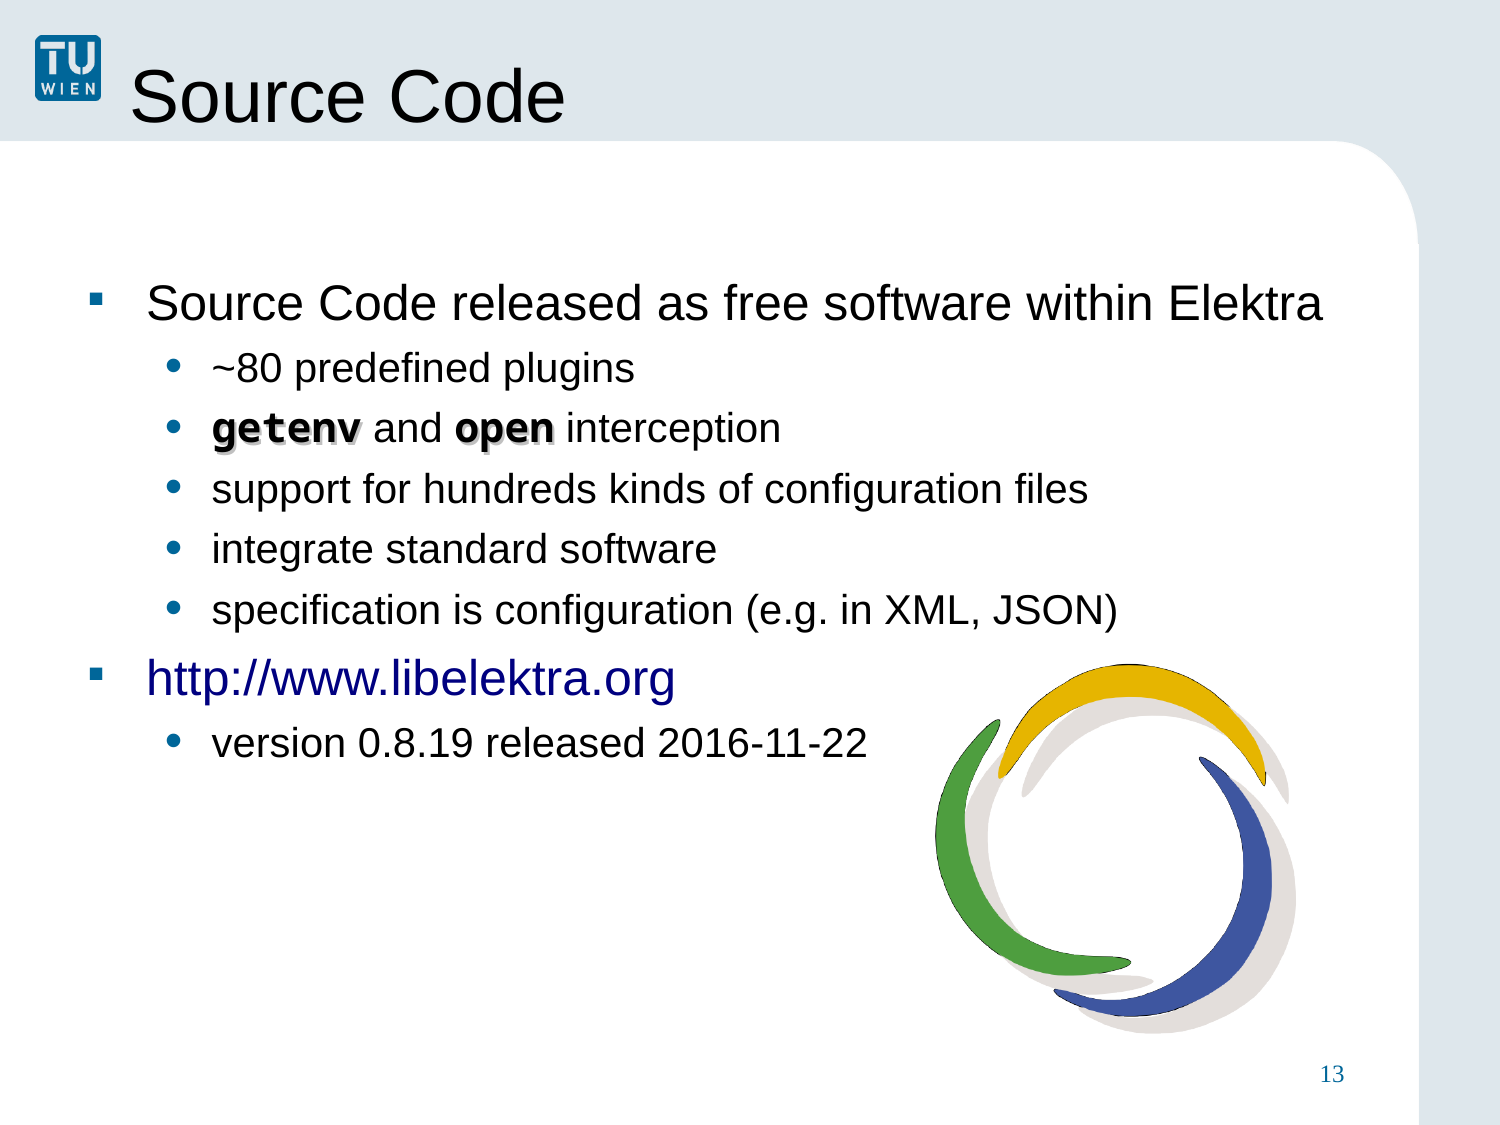

# Source Code
Source Code released as free software within Elektra
~80 predefined plugins
getenv and open interception
support for hundreds kinds of configuration files
integrate standard software
specification is configuration (e.g. in XML, JSON)
http://www.libelektra.org
version 0.8.19 released 2016-11-22
13